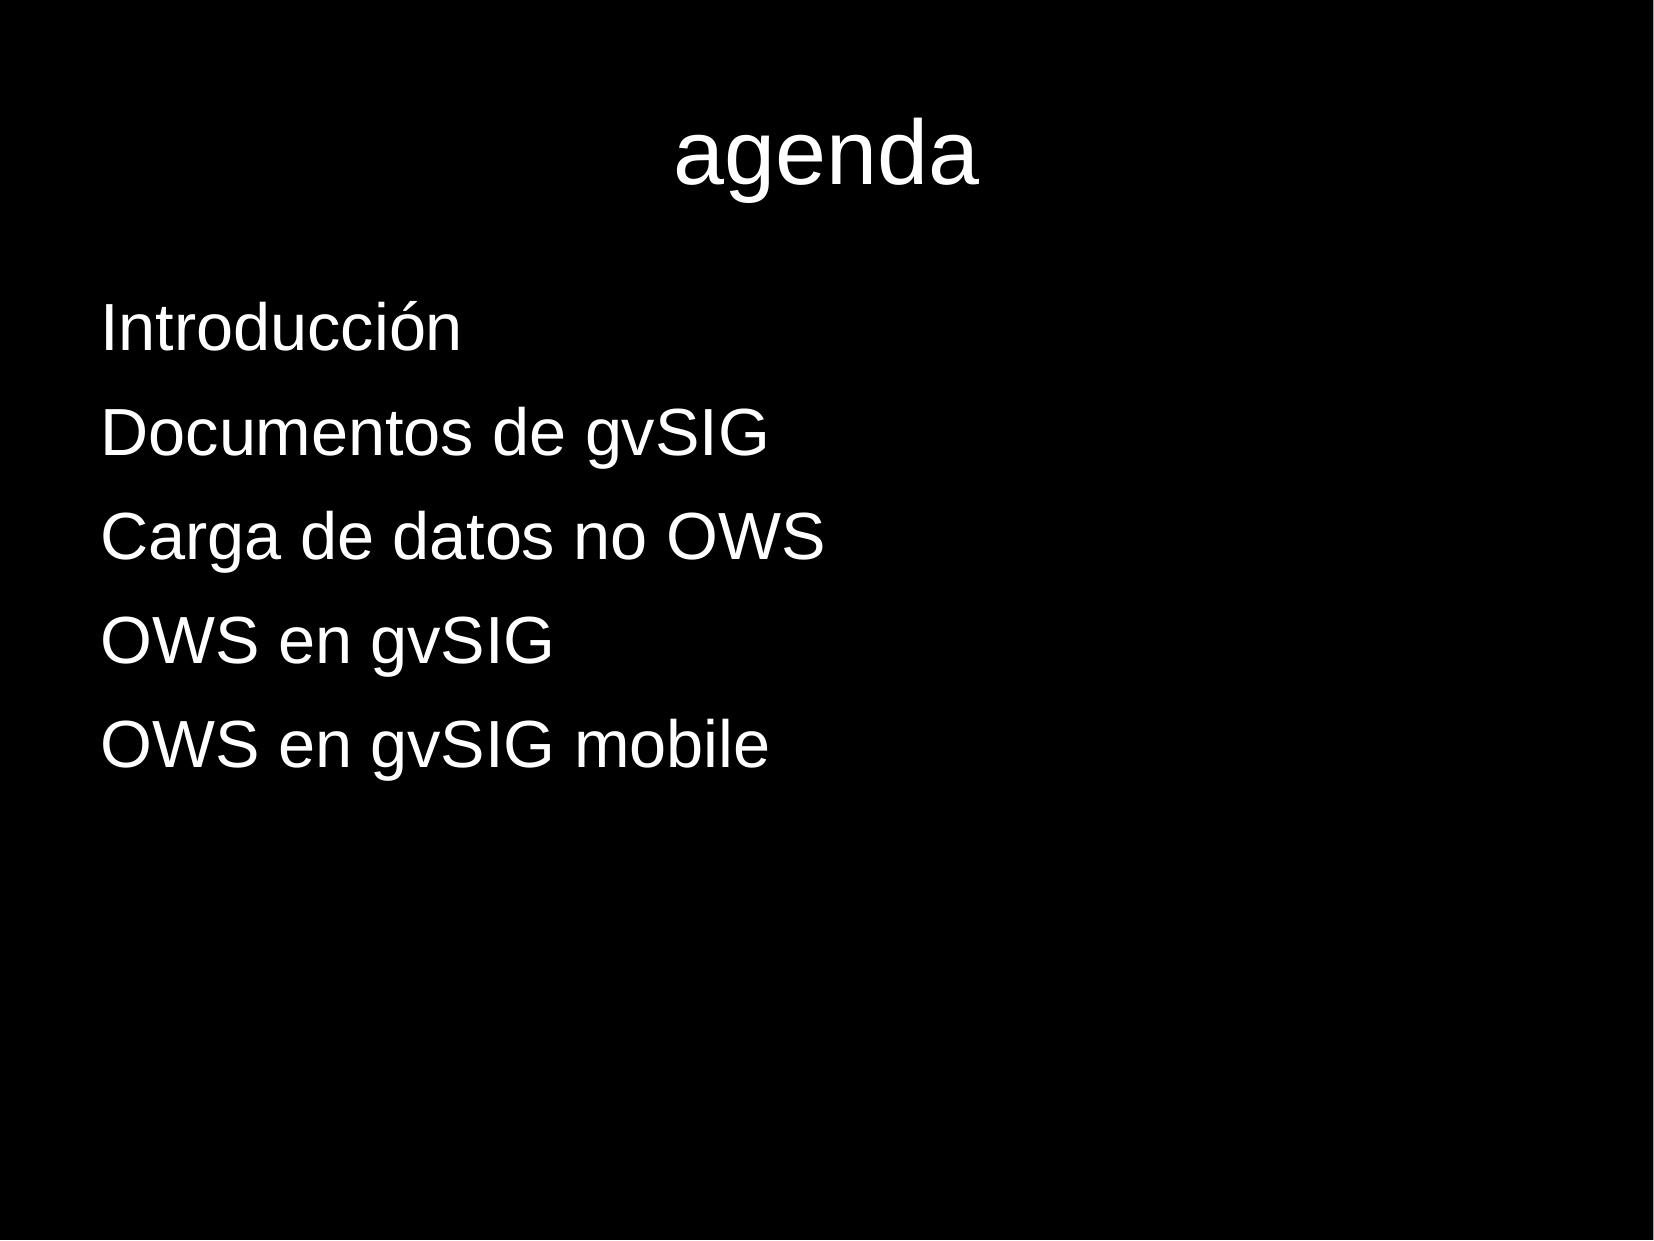

# agenda
Introducción
Documentos de gvSIG
Carga de datos no OWS
OWS en gvSIG
OWS en gvSIG mobile